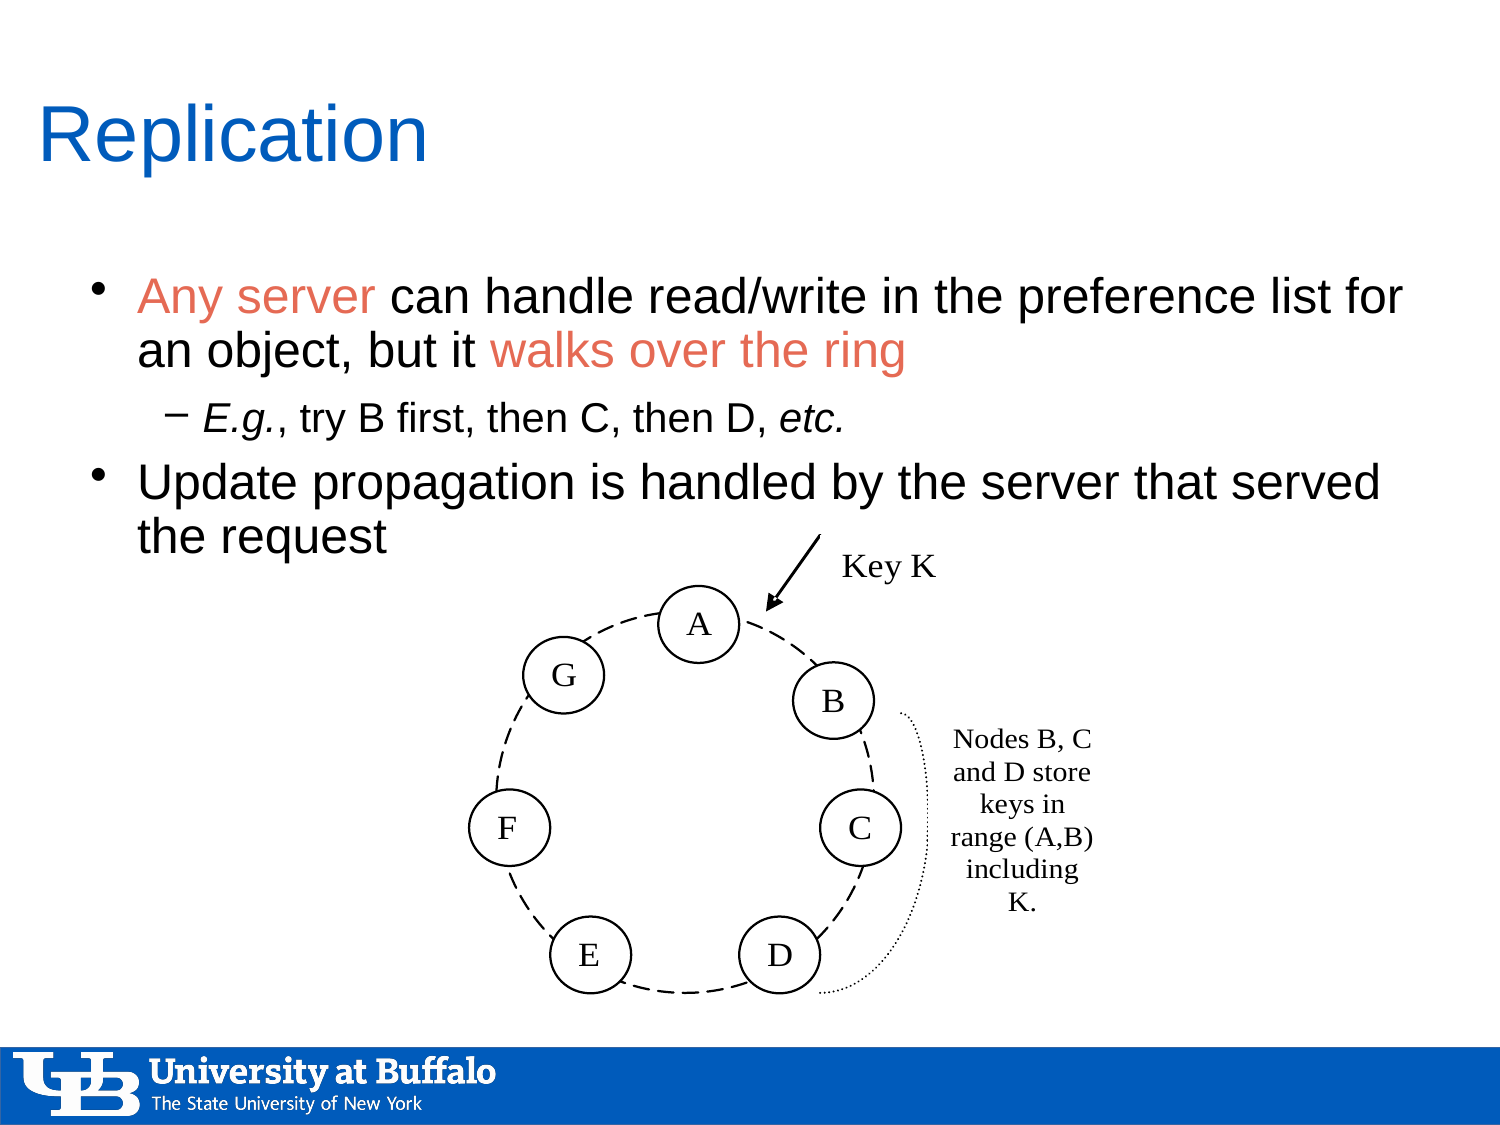

# Replication
Any server can handle read/write in the preference list for an object, but it walks over the ring
E.g., try B first, then C, then D, etc.
Update propagation is handled by the server that served the request